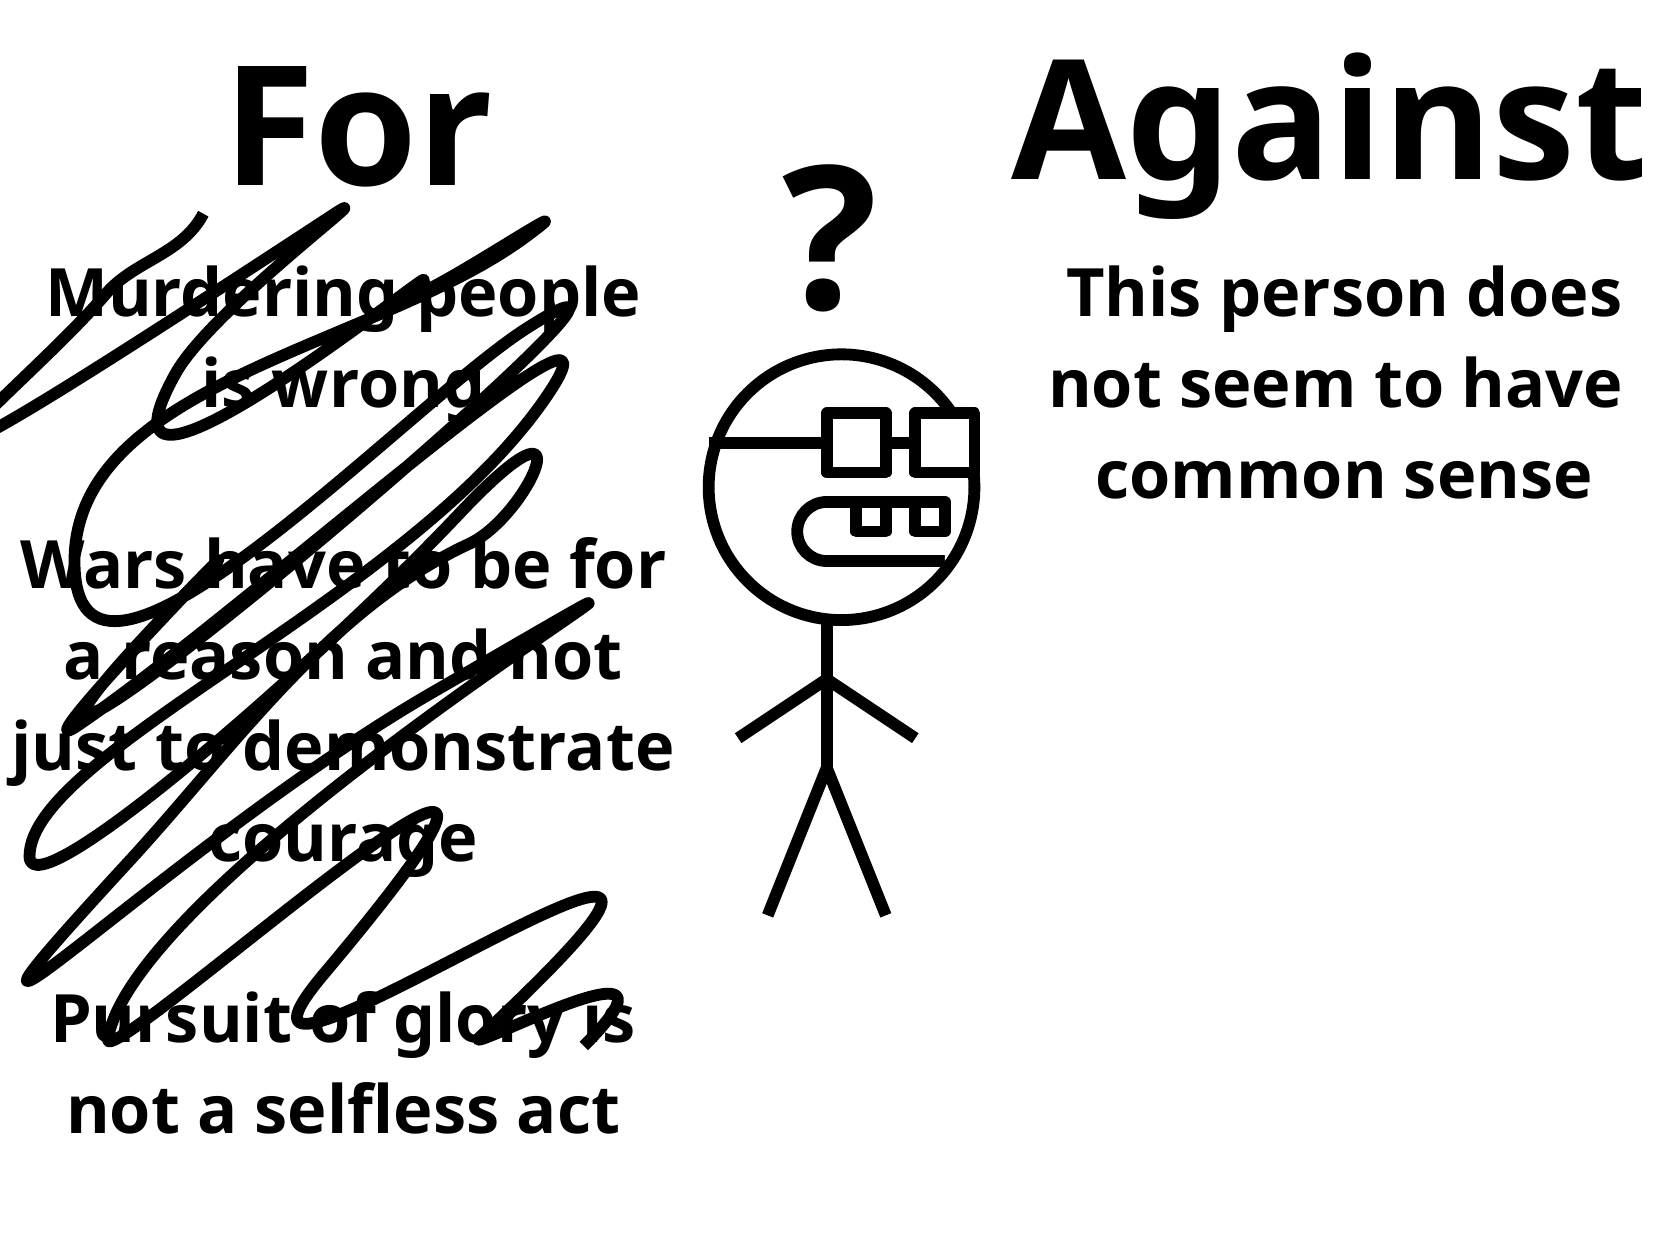

For
Against
?
Murdering people
is wrong
Wars have to be for
a reason and not
just to demonstrate
courage
Pursuit of glory is
not a selfless act
This person does
not seem to have
common sense